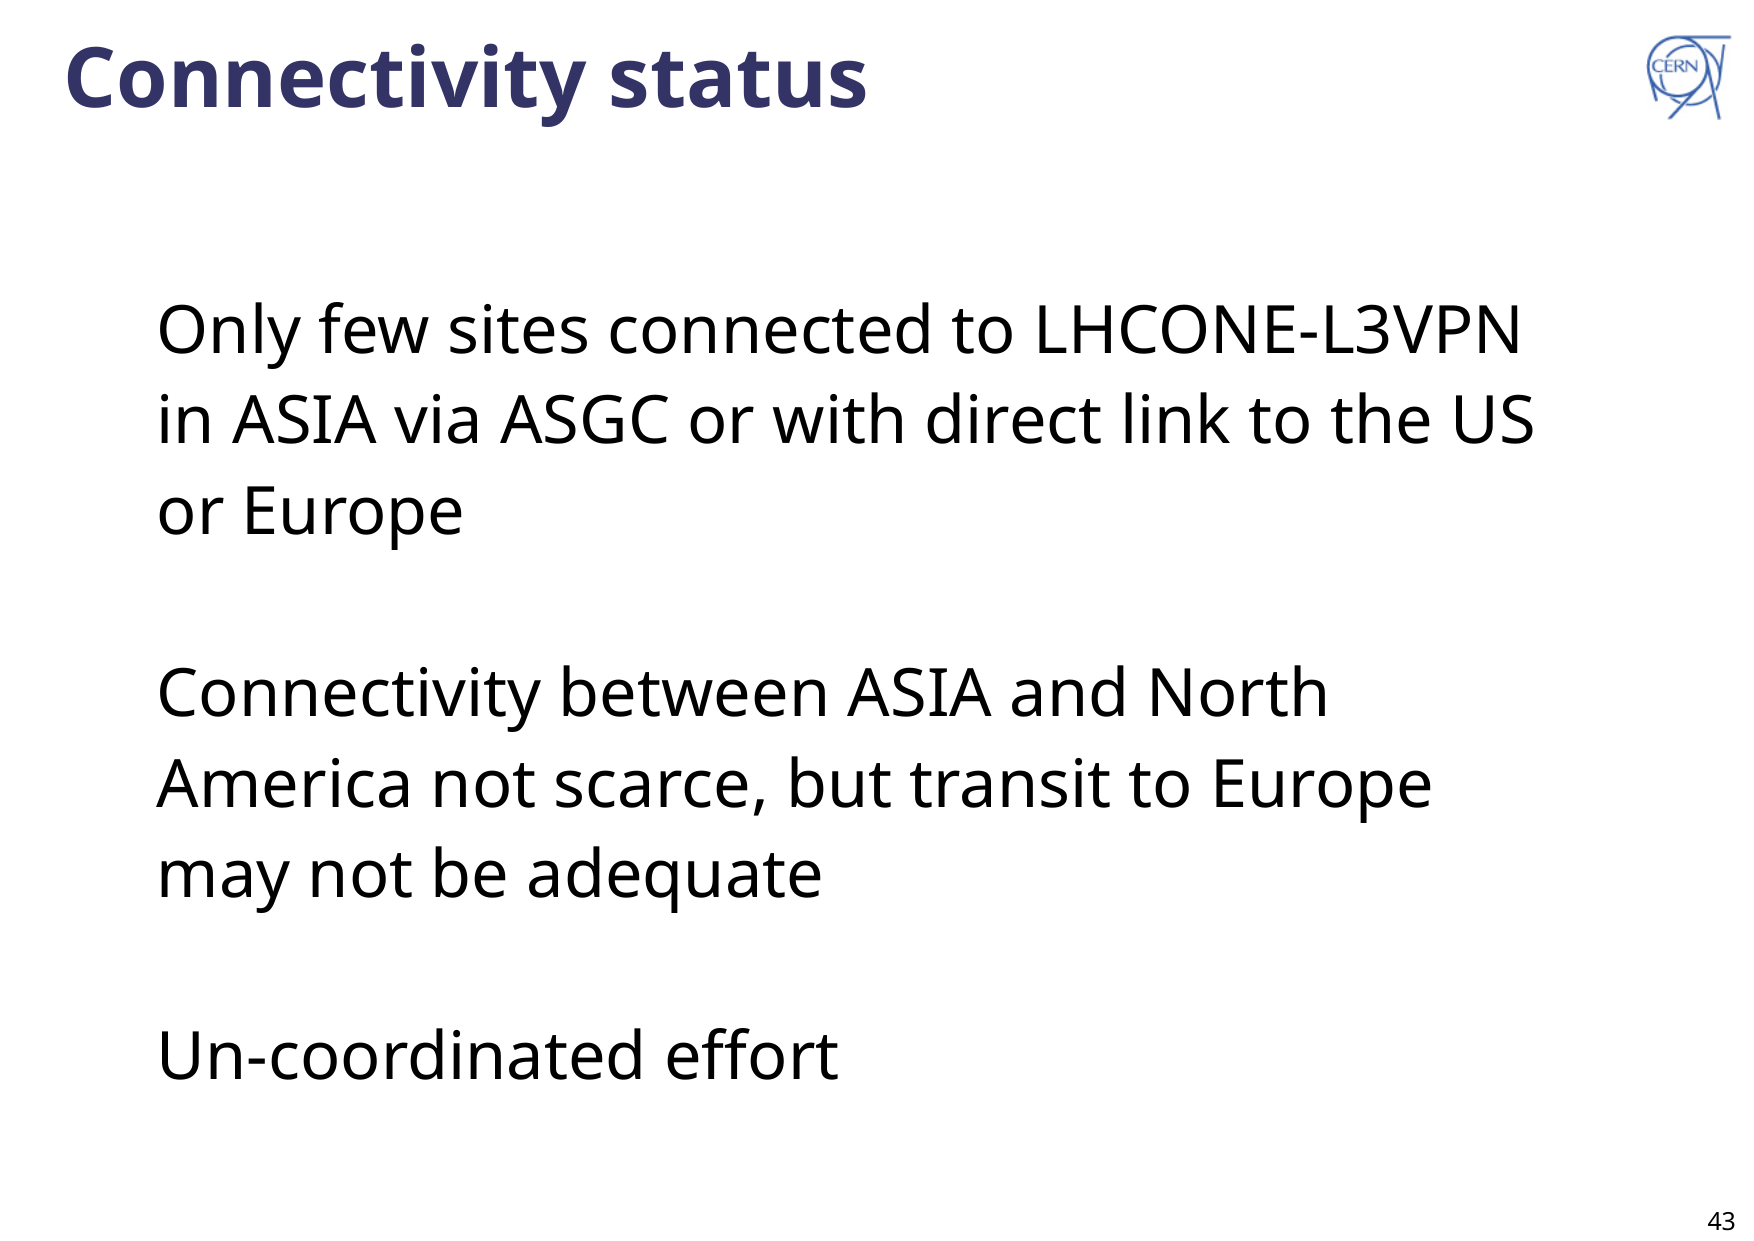

# Connectivity status
Only few sites connected to LHCONE-L3VPN in ASIA via ASGC or with direct link to the US or Europe
Connectivity between ASIA and North America not scarce, but transit to Europe may not be adequate
Un-coordinated effort
43